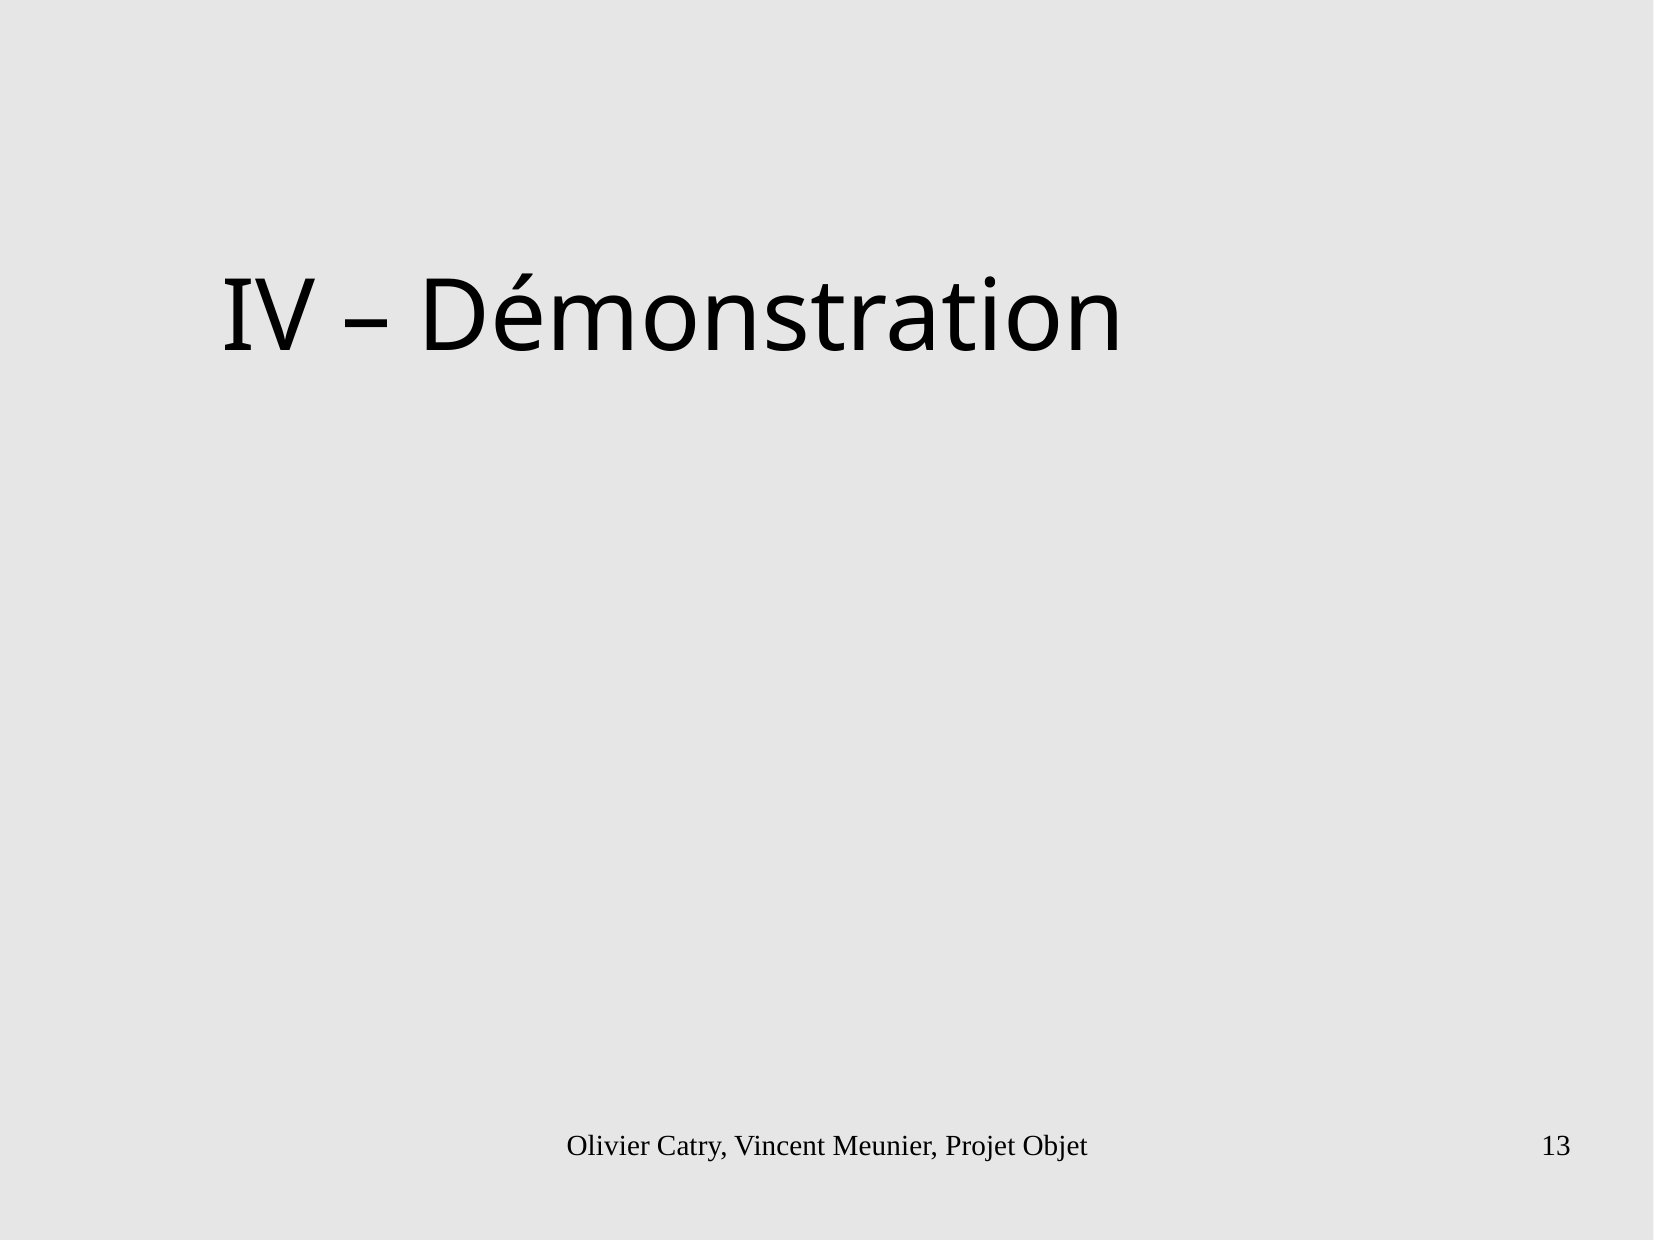

IV – Démonstration
Olivier Catry, Vincent Meunier, Projet Objet
13